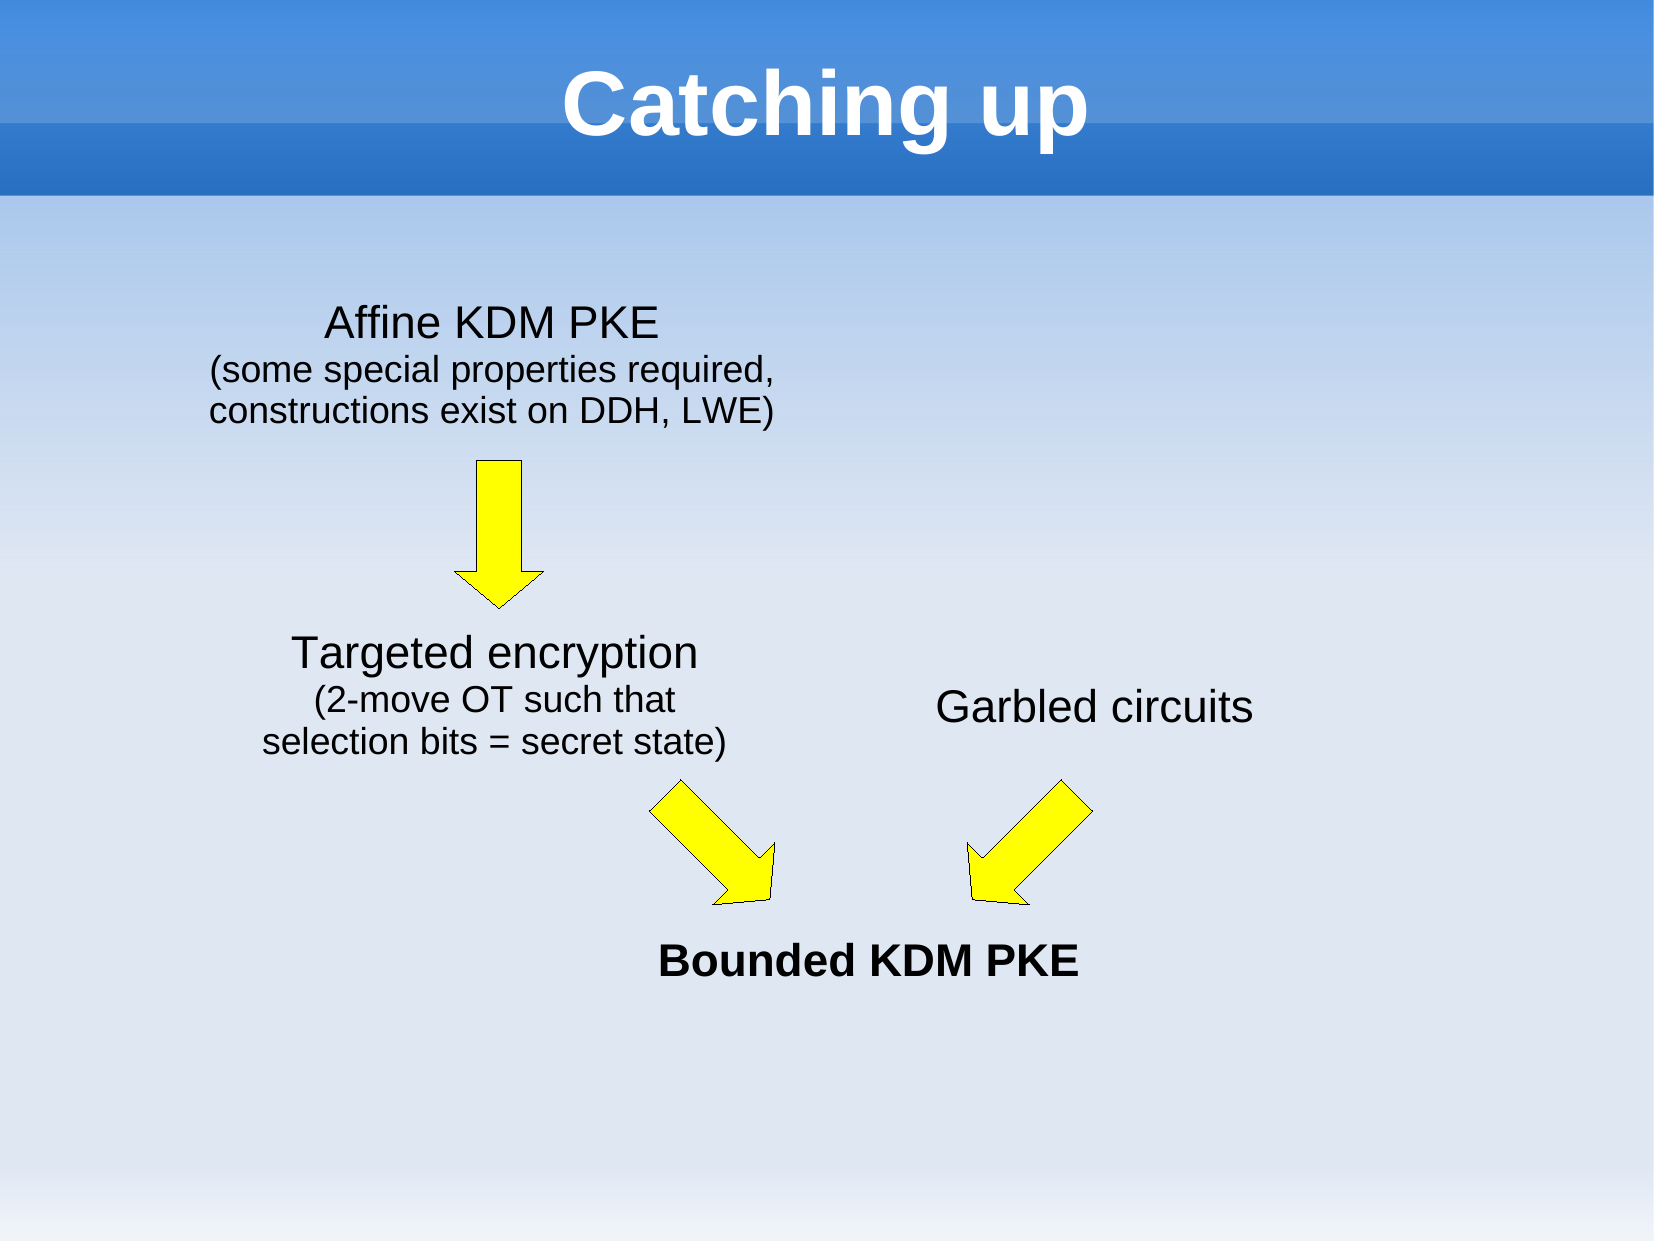

# Catching up
Affine KDM PKE
(some special properties required,
constructions exist on DDH, LWE)
Targeted encryption
(2-move OT such that
selection bits = secret state)
Garbled circuits
Bounded KDM PKE